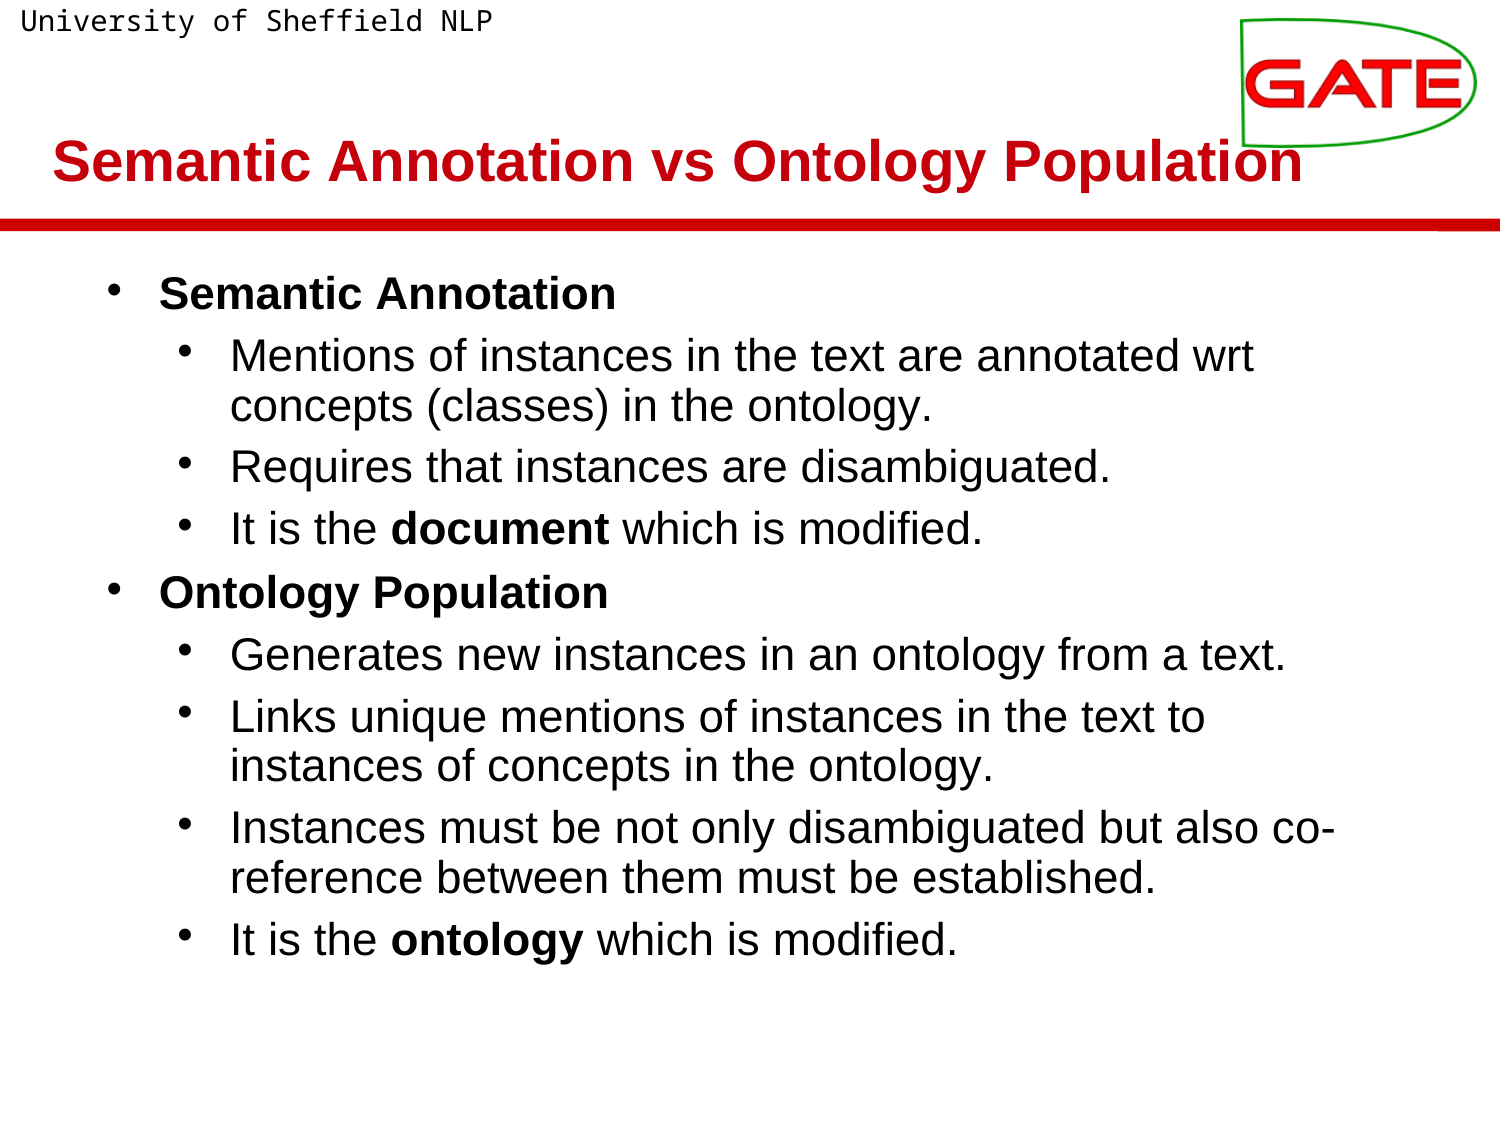

# Semantic Annotation vs Ontology Population
Semantic Annotation
Mentions of instances in the text are annotated wrt concepts (classes) in the ontology.
Requires that instances are disambiguated.
It is the document which is modified.
Ontology Population
Generates new instances in an ontology from a text.
Links unique mentions of instances in the text to instances of concepts in the ontology.
Instances must be not only disambiguated but also co-reference between them must be established.
It is the ontology which is modified.